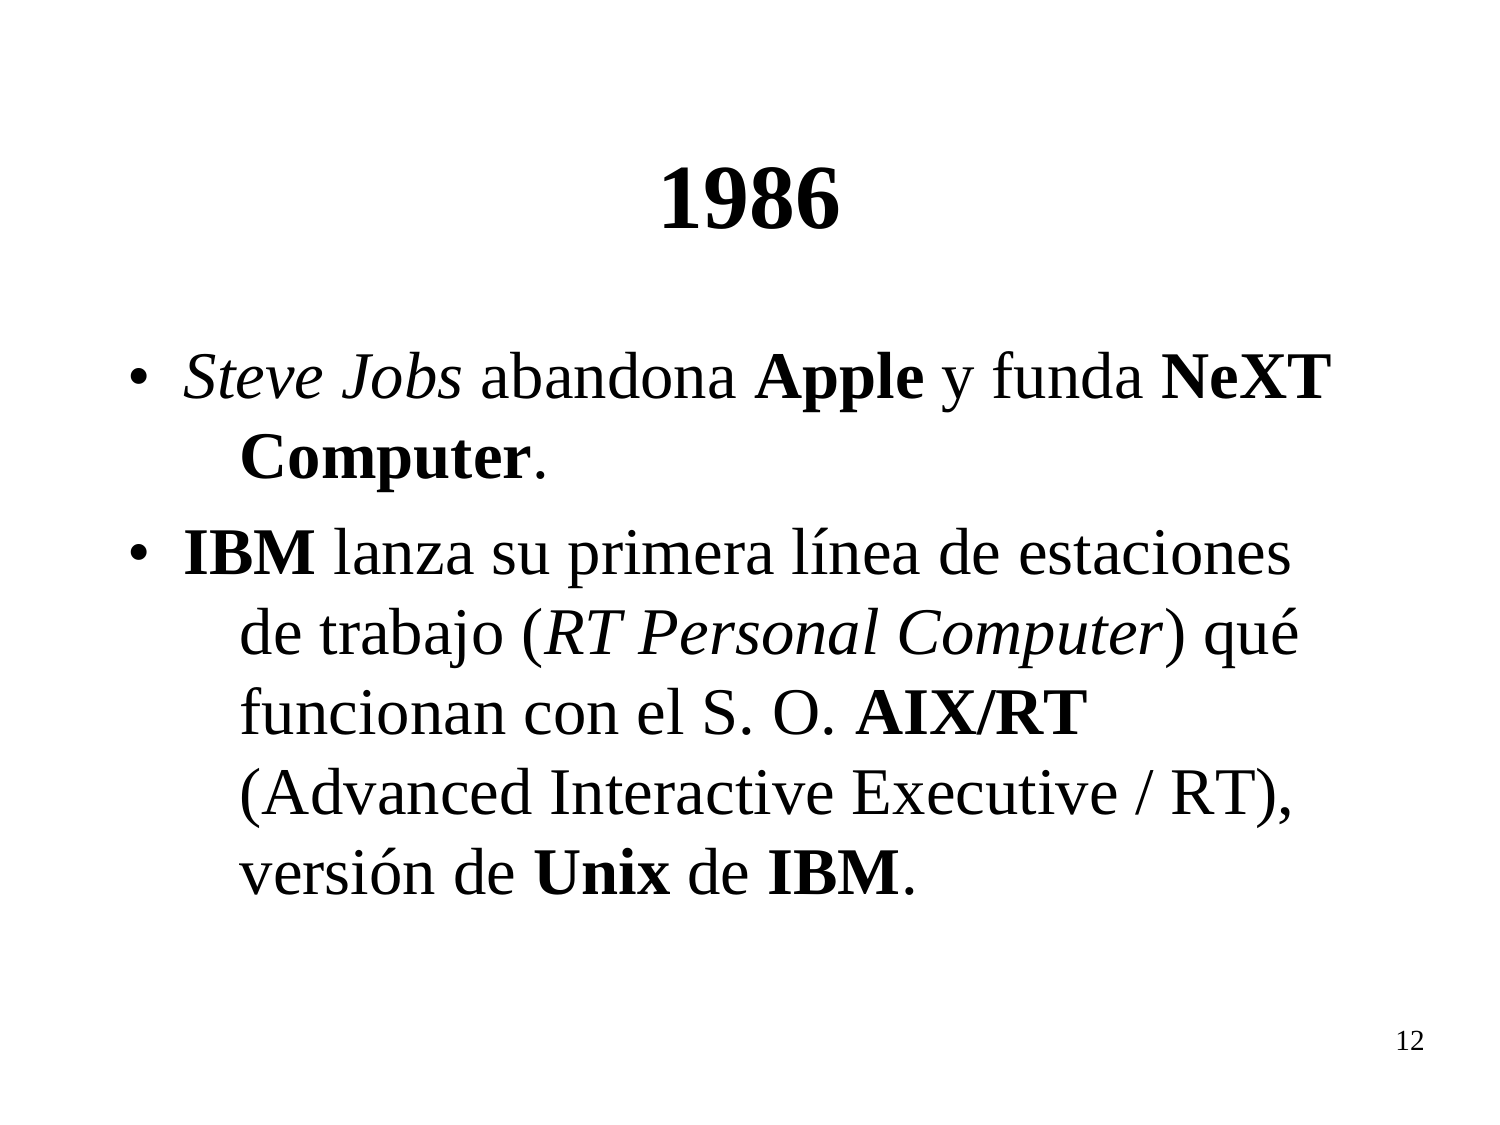

# 1986
Steve Jobs abandona Apple y funda NeXT Computer.
IBM lanza su primera línea de estaciones de trabajo (RT Personal Computer) qué funcionan con el S. O. AIX/RT (Advanced Interactive Executive / RT), versión de Unix de IBM.
12